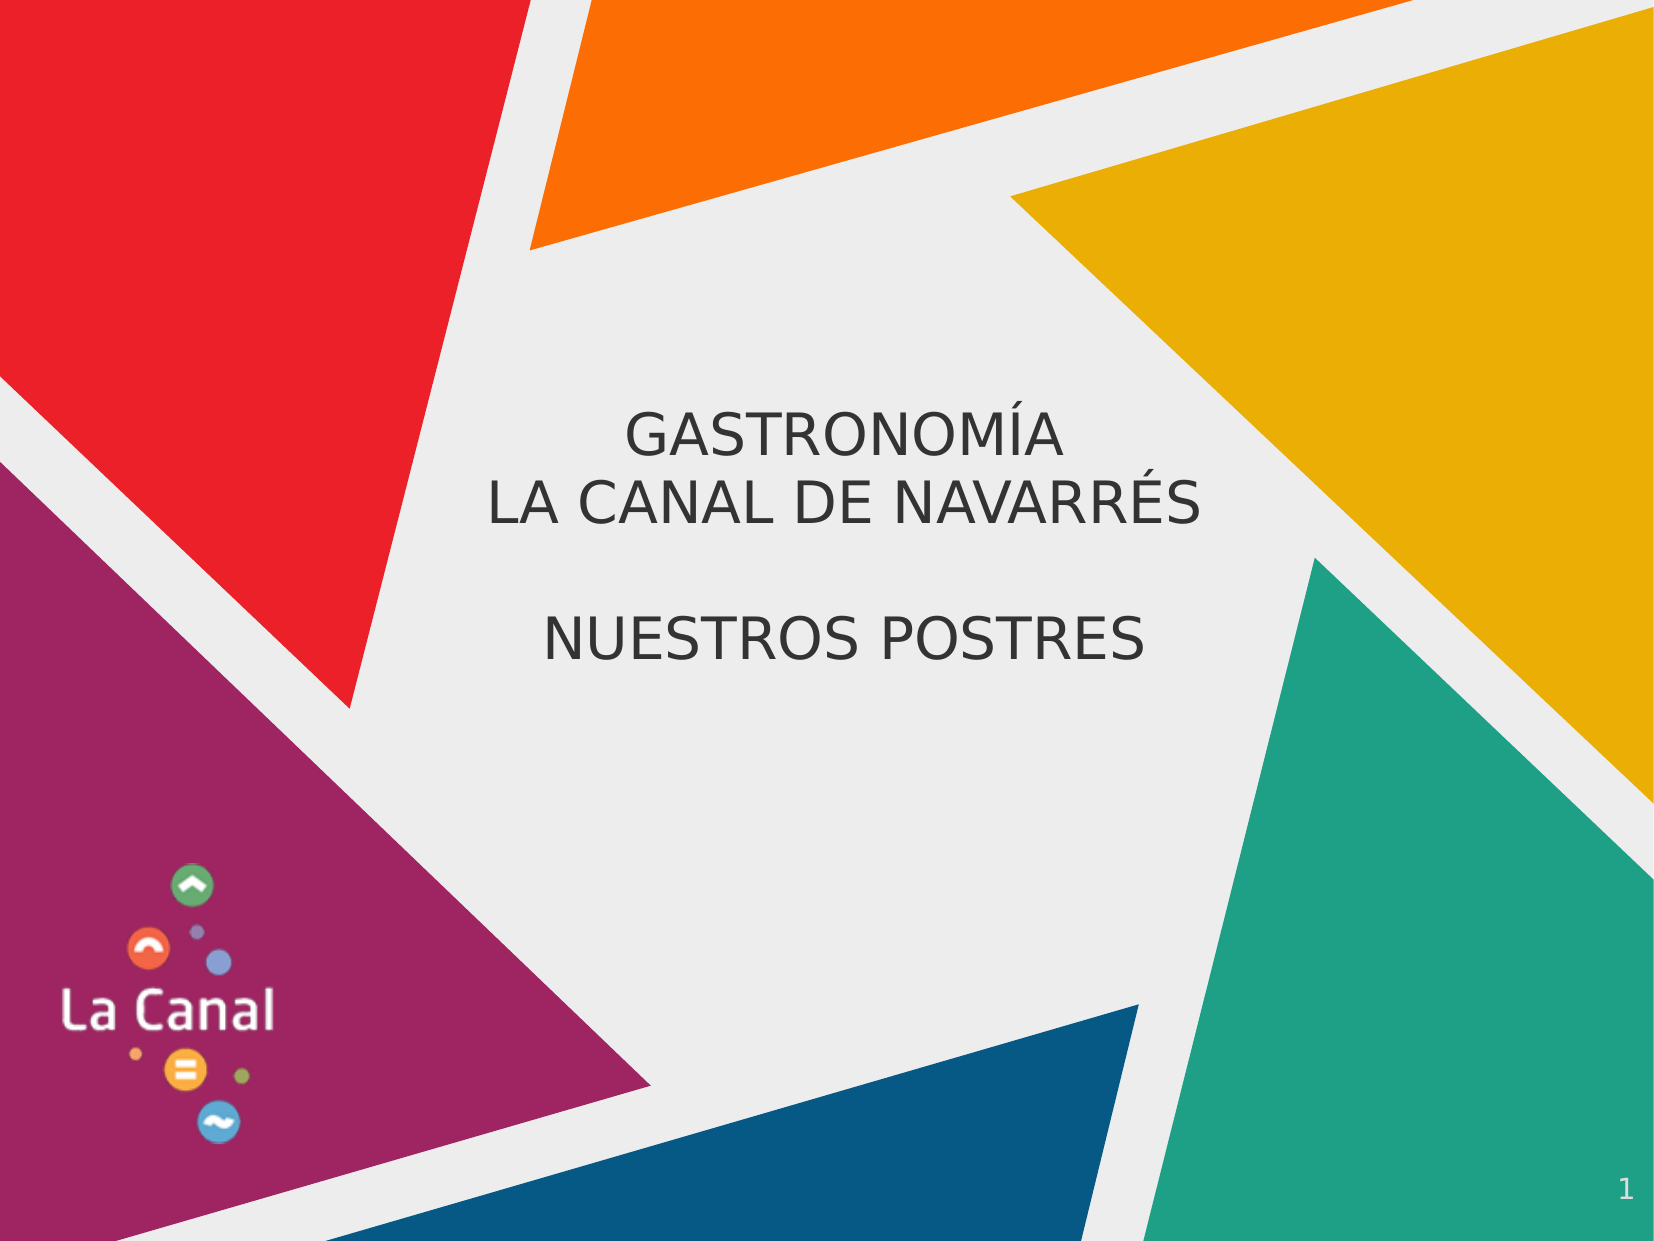

# GASTRONOMÍA LA CANAL DE NAVARRÉS NUESTROS POSTRES
1